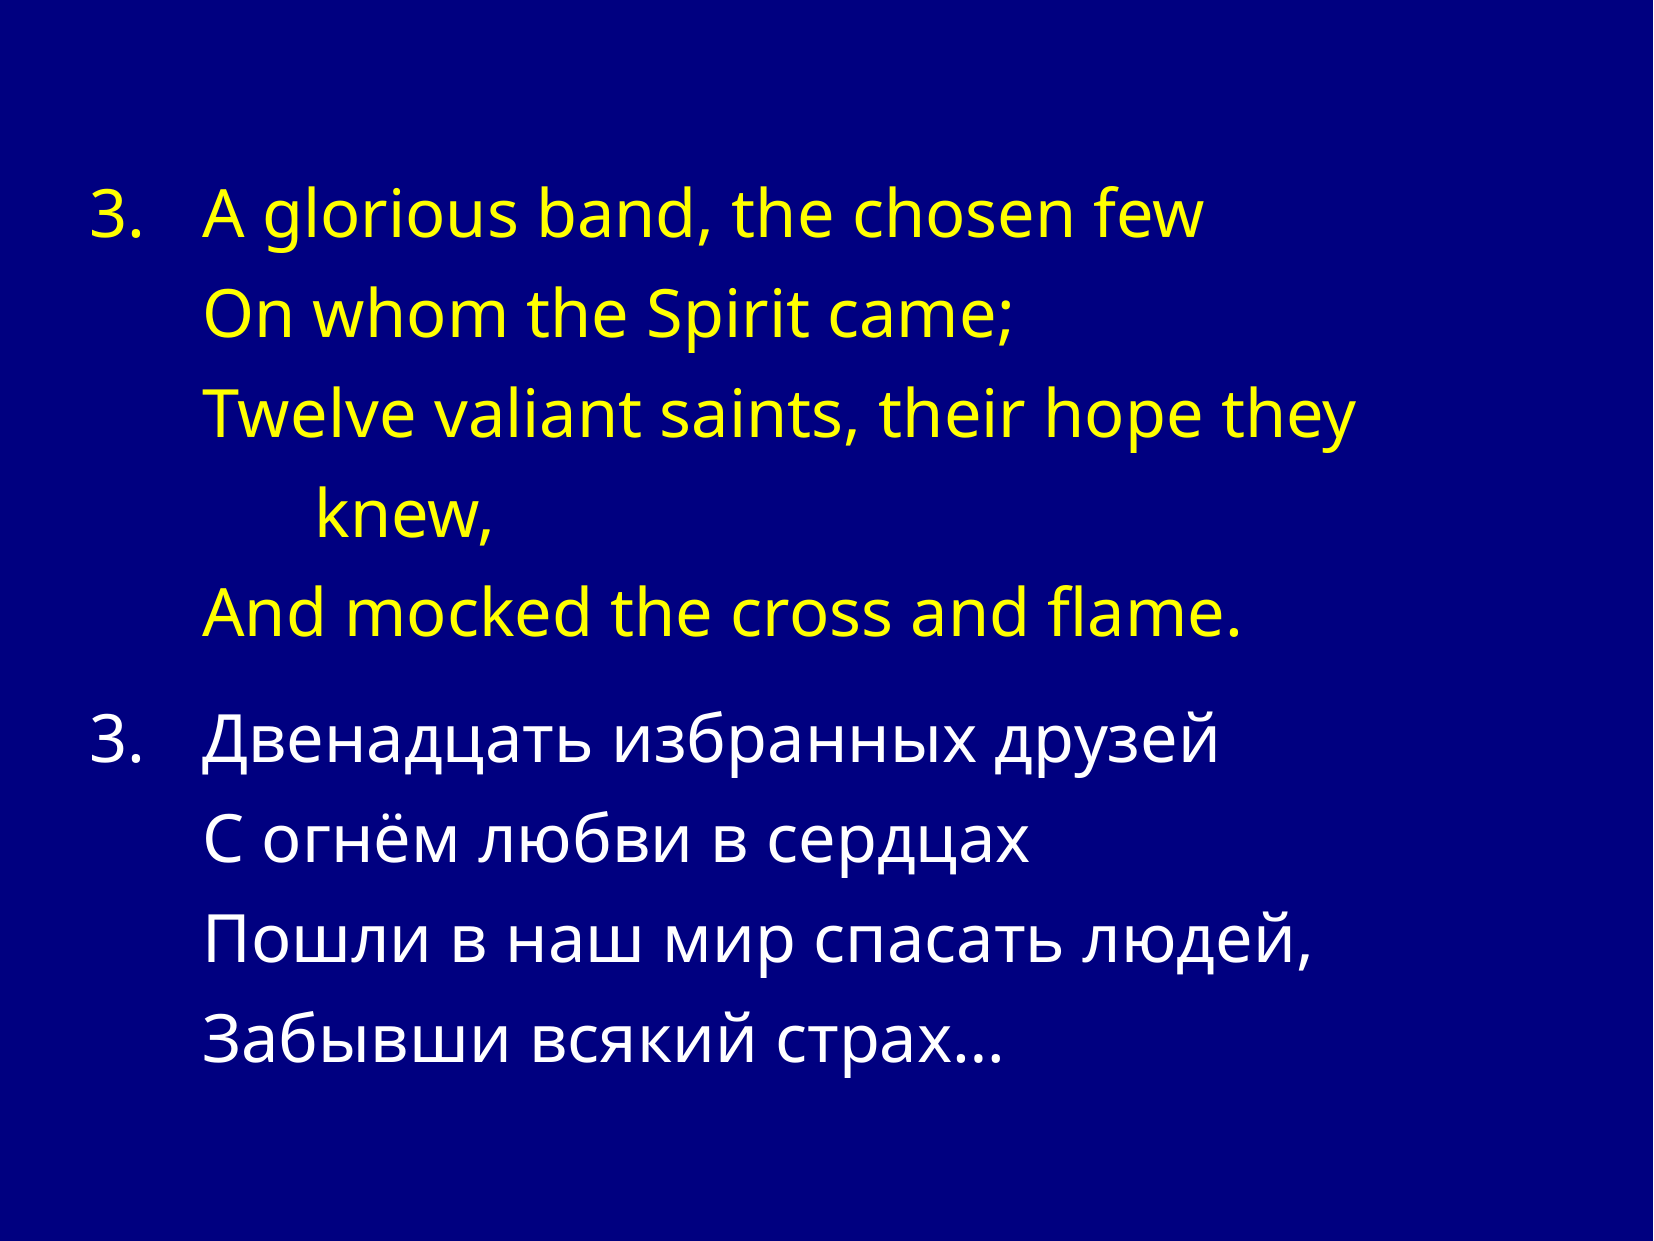

3.	A glorious band, the chosen few
	On whom the Spirit came;
	Twelve valiant saints, their hope they
		knew,
	And mocked the cross and flame.
3.	Двенадцать избранных друзей
	С огнём любви в сердцах
	Пошли в наш мир спасать людей,
	Забывши всякий страх…